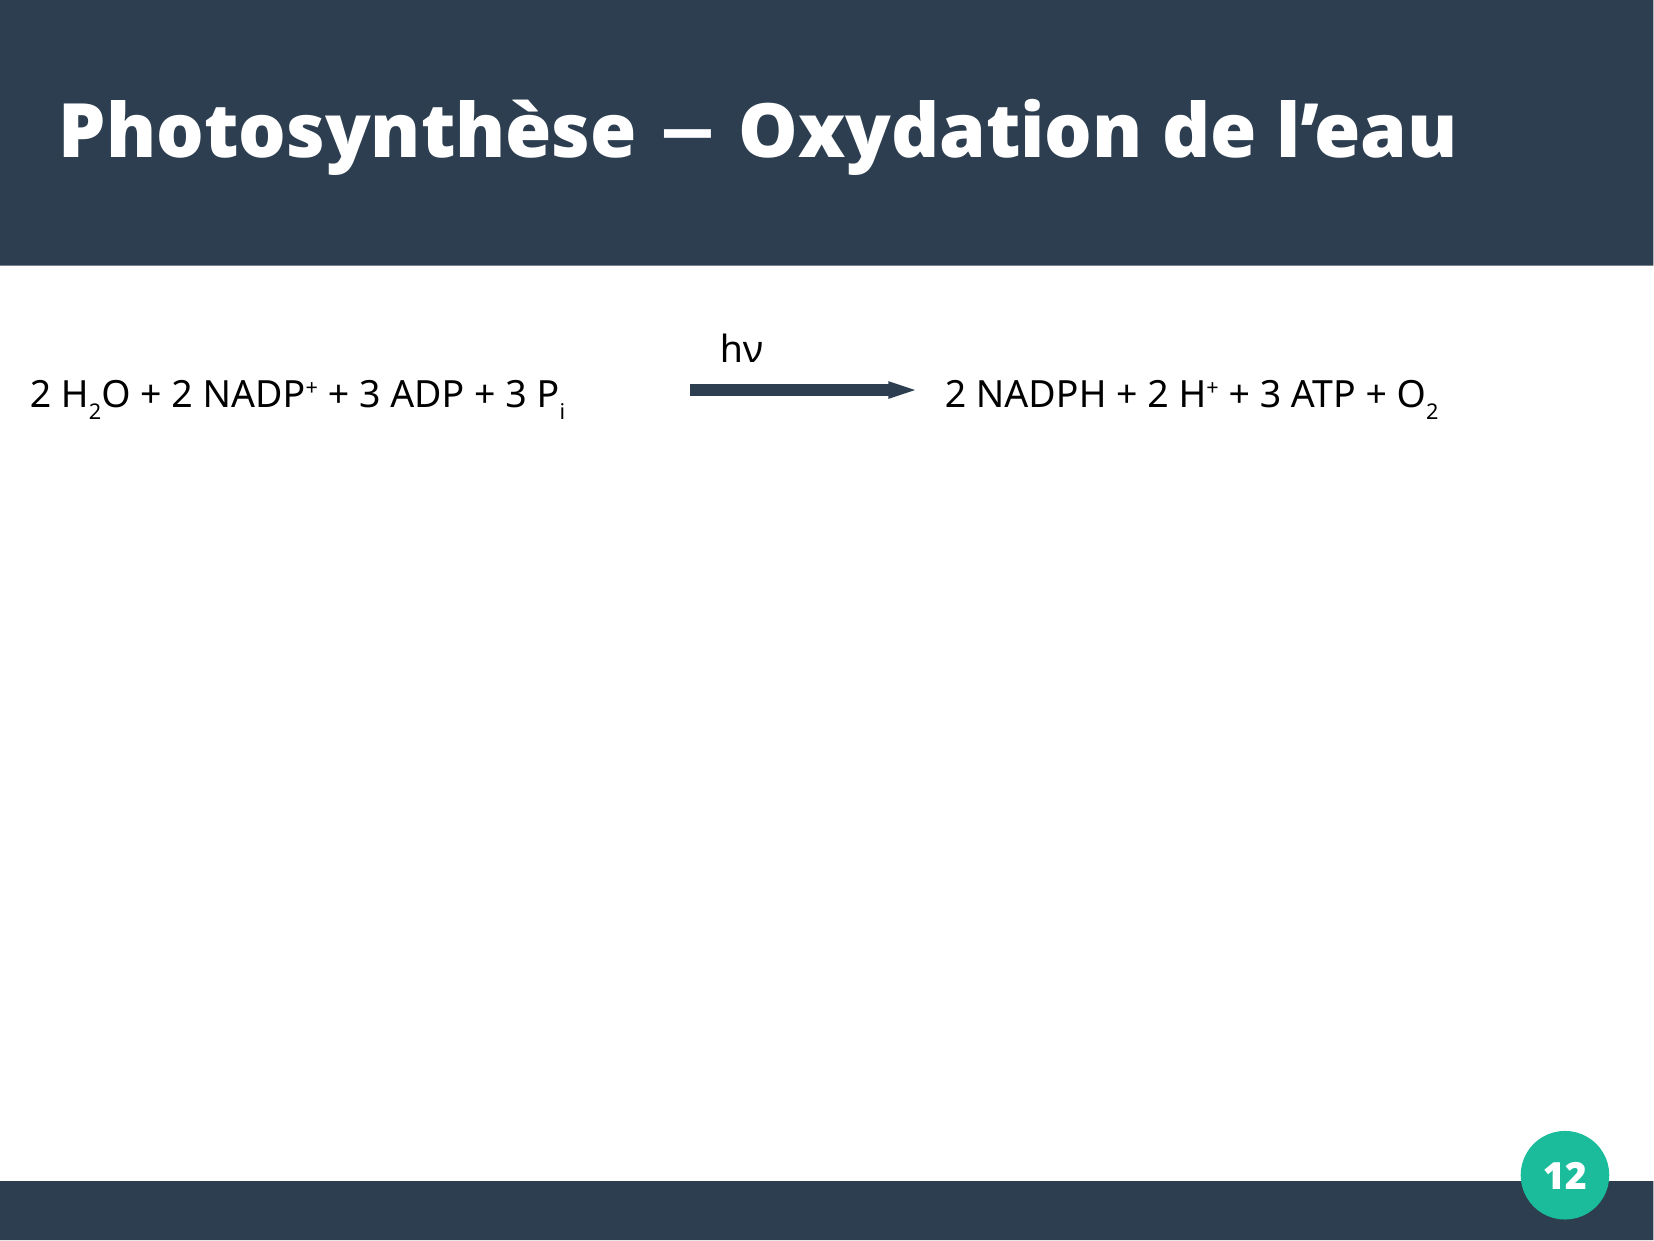

# Photosynthèse − Oxydation de l’eau
hν
2 H2O + 2 NADP+ + 3 ADP + 3 Pi
2 NADPH + 2 H+ + 3 ATP + O2
12